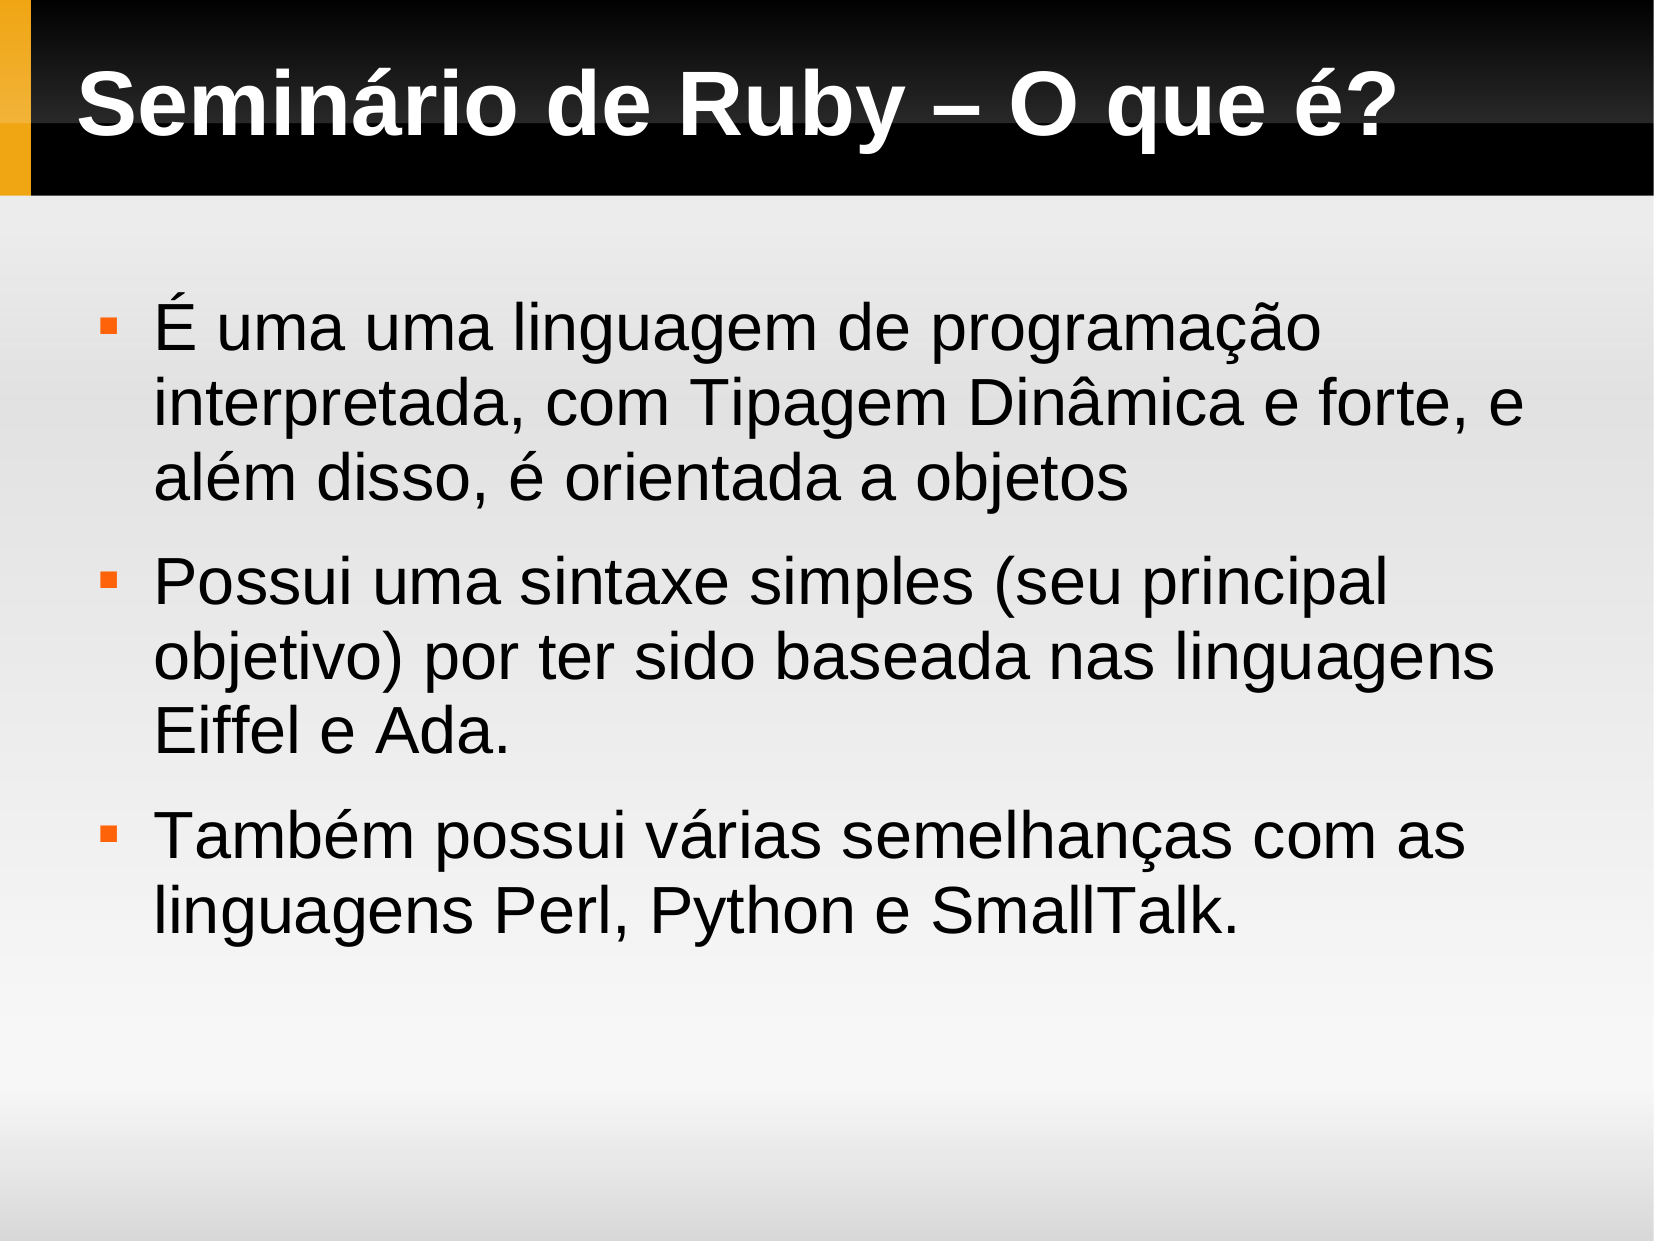

# Seminário de Ruby – O que é?
É uma uma linguagem de programação interpretada, com Tipagem Dinâmica e forte, e além disso, é orientada a objetos
Possui uma sintaxe simples (seu principal objetivo) por ter sido baseada nas linguagens Eiffel e Ada.
Também possui várias semelhanças com as linguagens Perl, Python e SmallTalk.